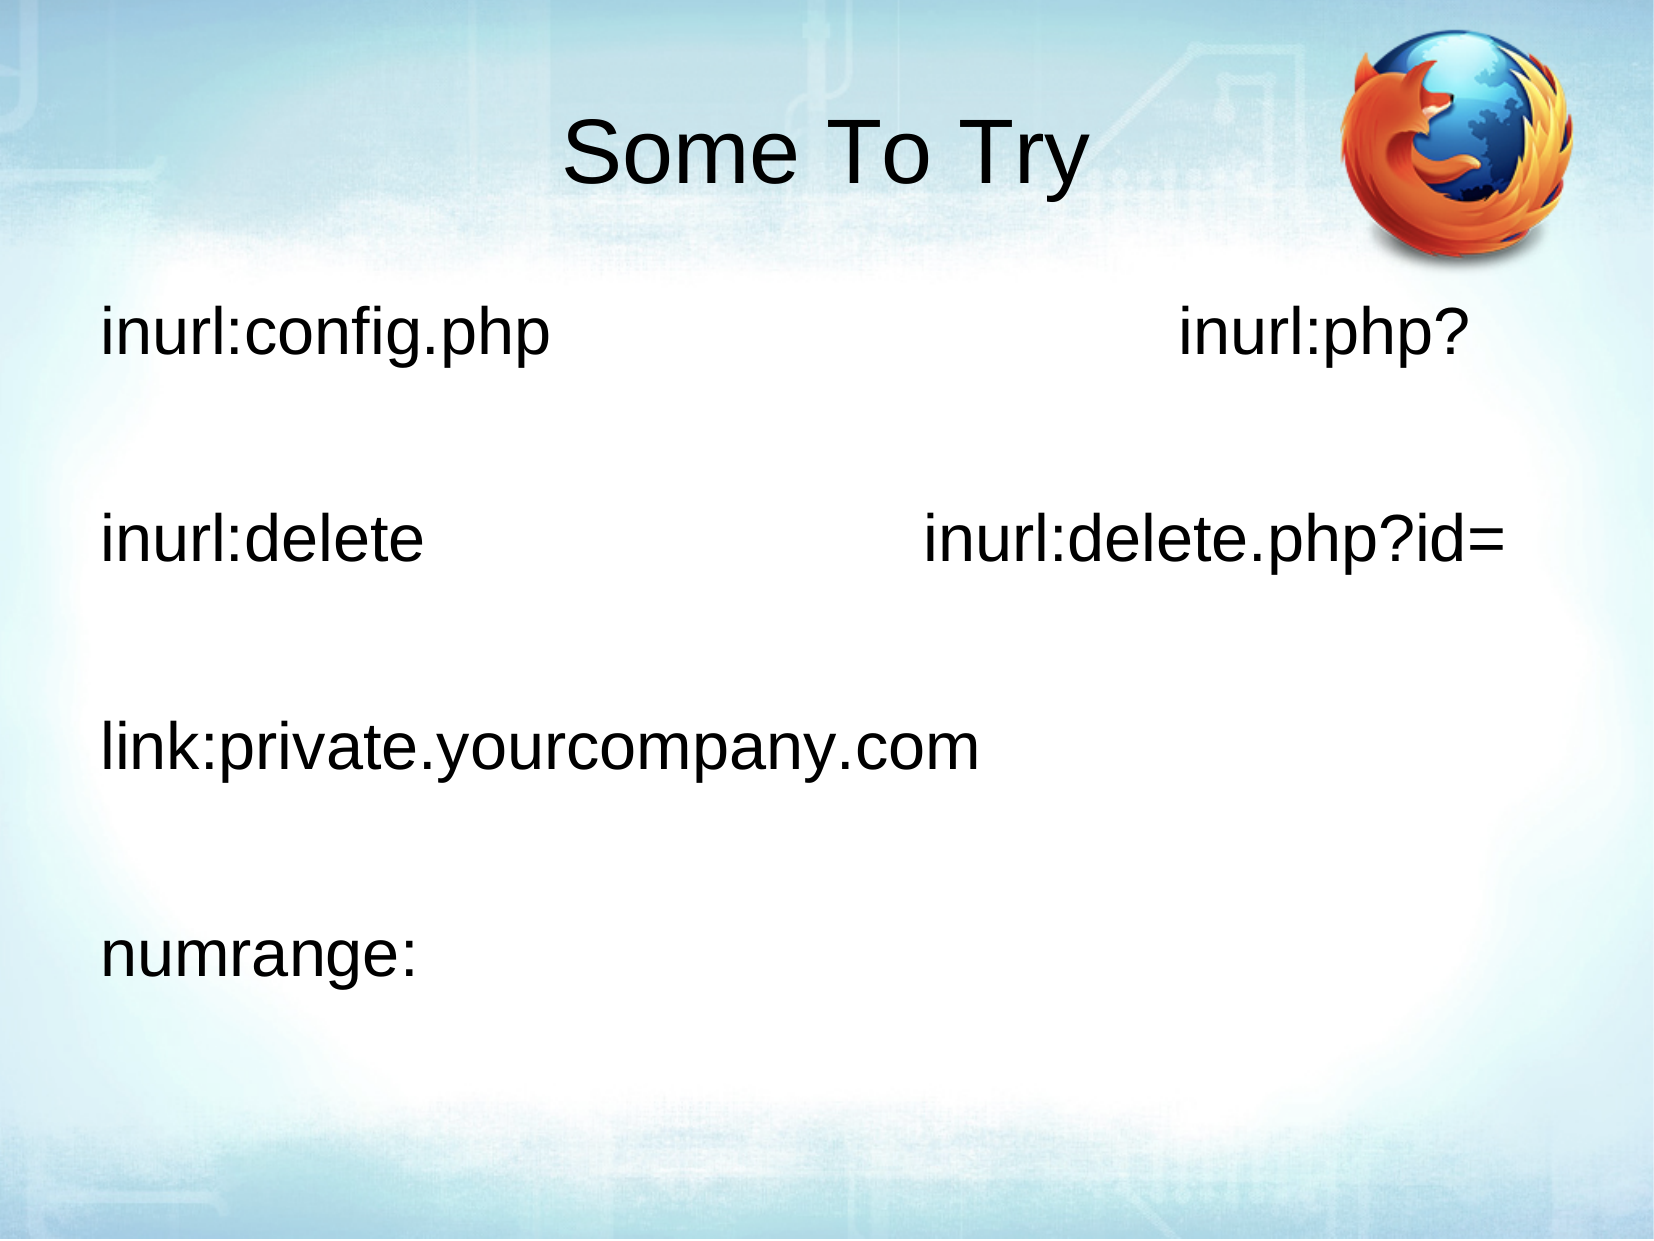

# Some To Try
inurl:config.php inurl:php?
inurl:delete inurl:delete.php?id=
link:private.yourcompany.com
numrange: